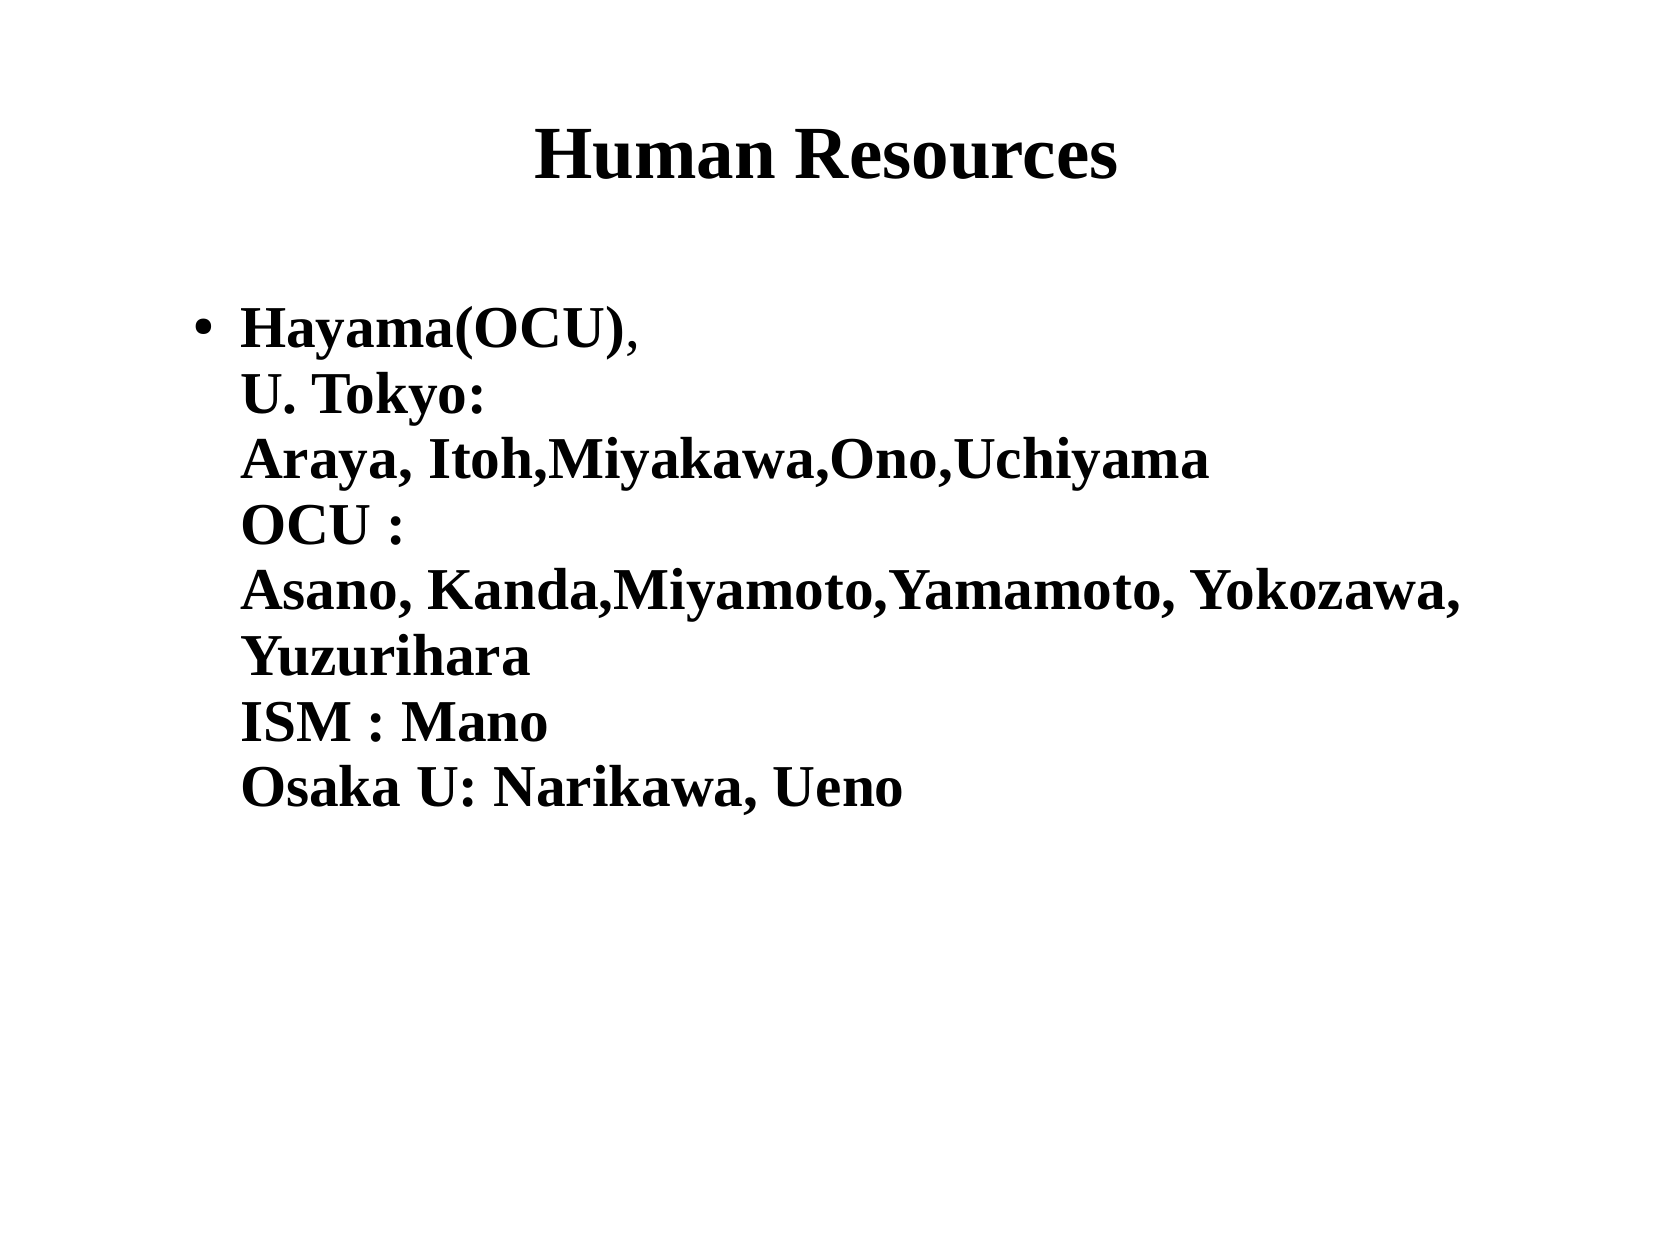

# Human Resources
Hayama(OCU),
U. Tokyo:
Araya, Itoh,Miyakawa,Ono,Uchiyama
OCU :
Asano, Kanda,Miyamoto,Yamamoto, Yokozawa, Yuzurihara
ISM : Mano
Osaka U: Narikawa, Ueno